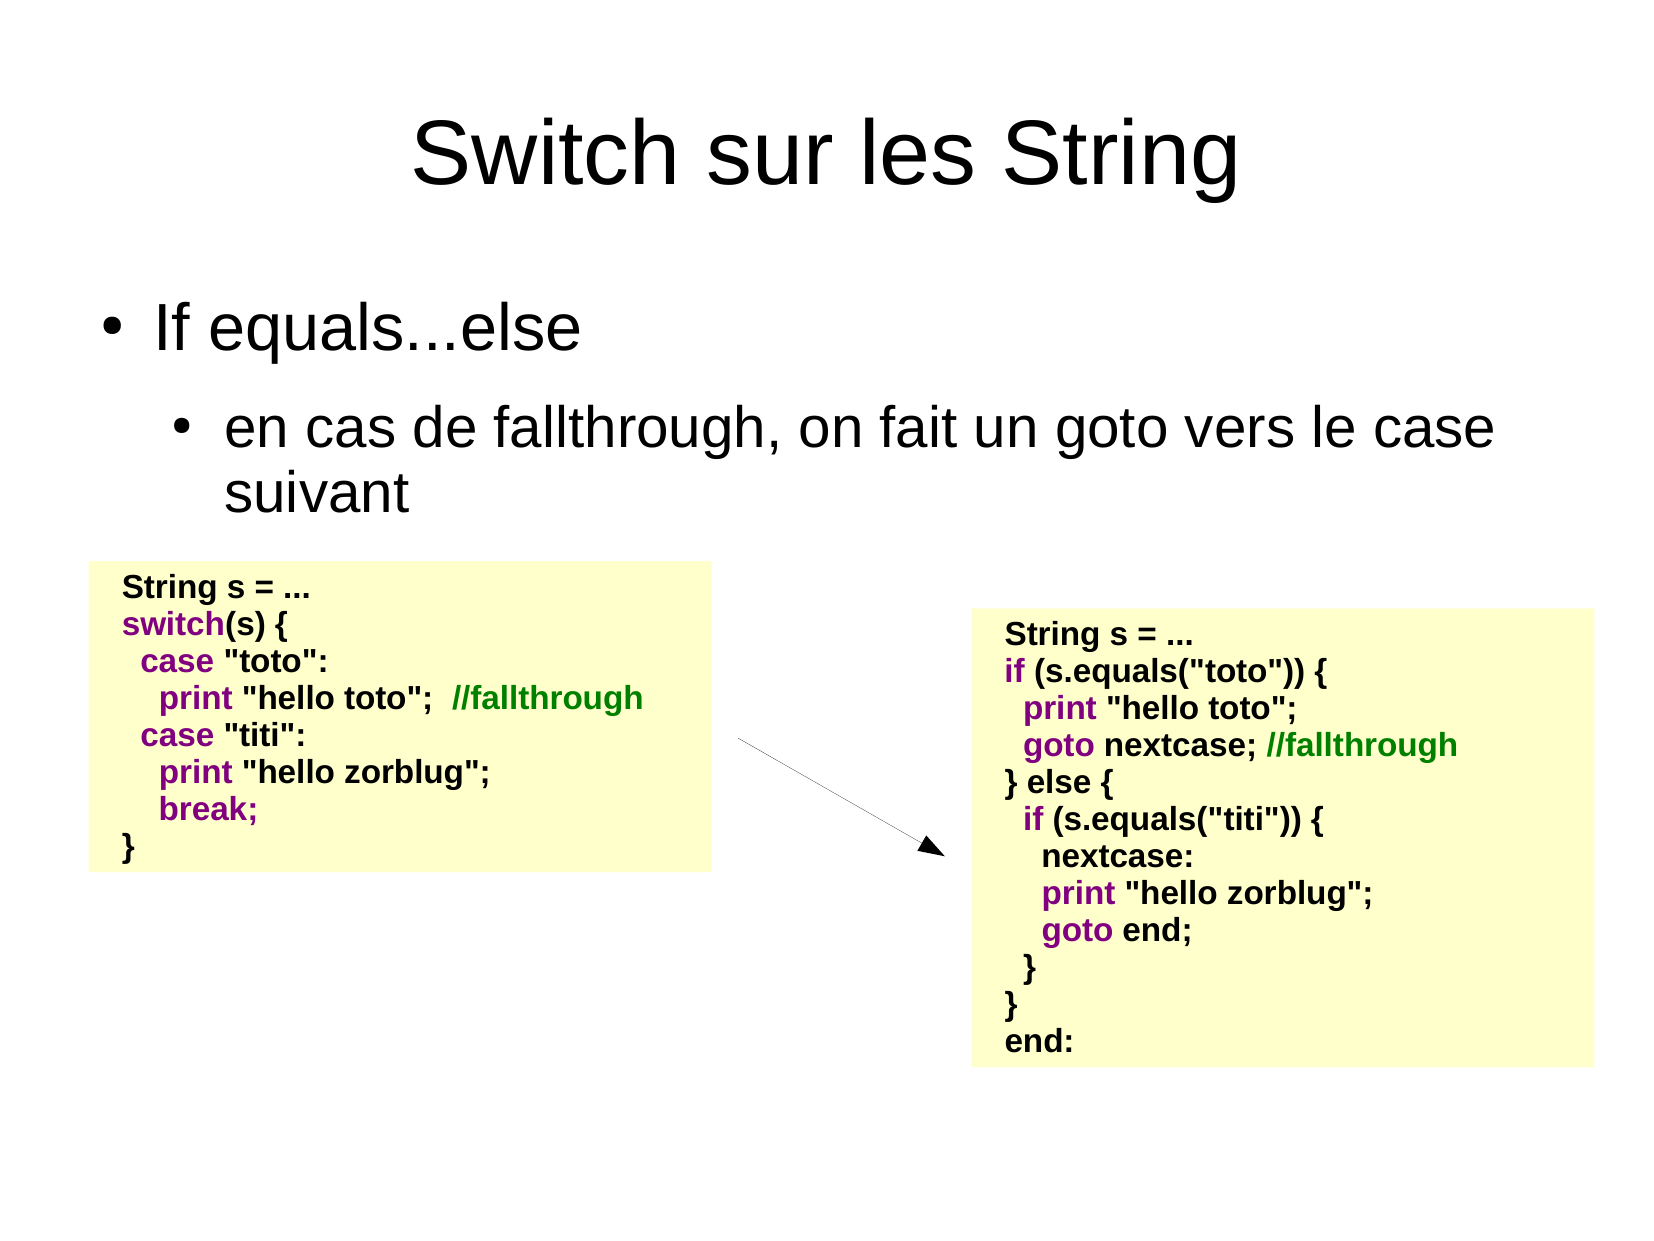

# Switch sur les String
If equals...else
en cas de fallthrough, on fait un goto vers le case suivant
 String s = ...
 switch(s) {
 case "toto":
 print "hello toto"; //fallthrough
 case "titi":
 print "hello zorblug";
 break;
 }
 String s = ...
 if (s.equals("toto")) {
 print "hello toto";
 goto nextcase; //fallthrough
 } else {
 if (s.equals("titi")) {
 nextcase:
 print "hello zorblug";
 goto end;
 }
 }
 end: